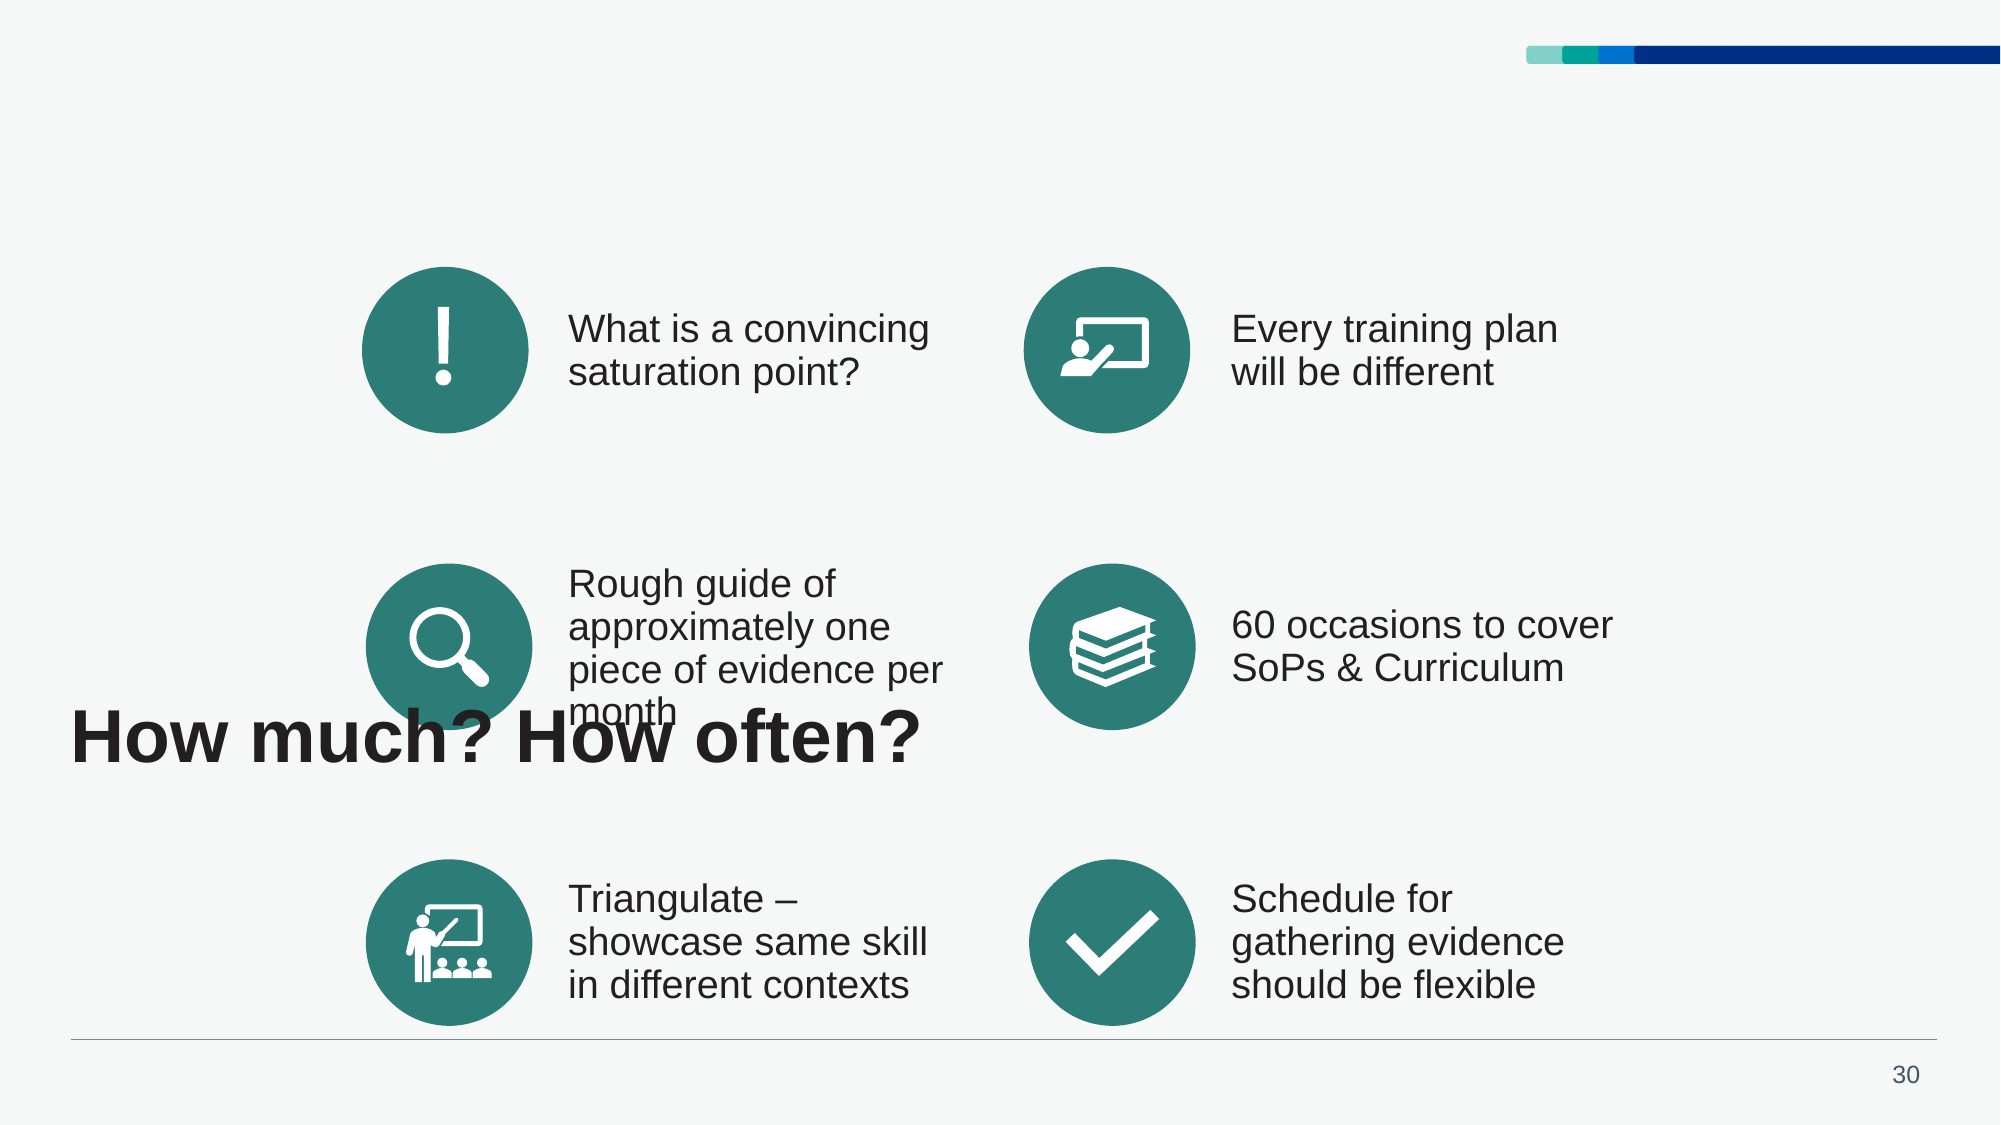

What is a convincing saturation point?
Every training plan will be different
Rough guide of approximately one piece of evidence per month
60 occasions to cover SoPs & Curriculum
Triangulate – showcase same skill in different contexts
Schedule for gathering evidence should be flexible
# How much? How often?